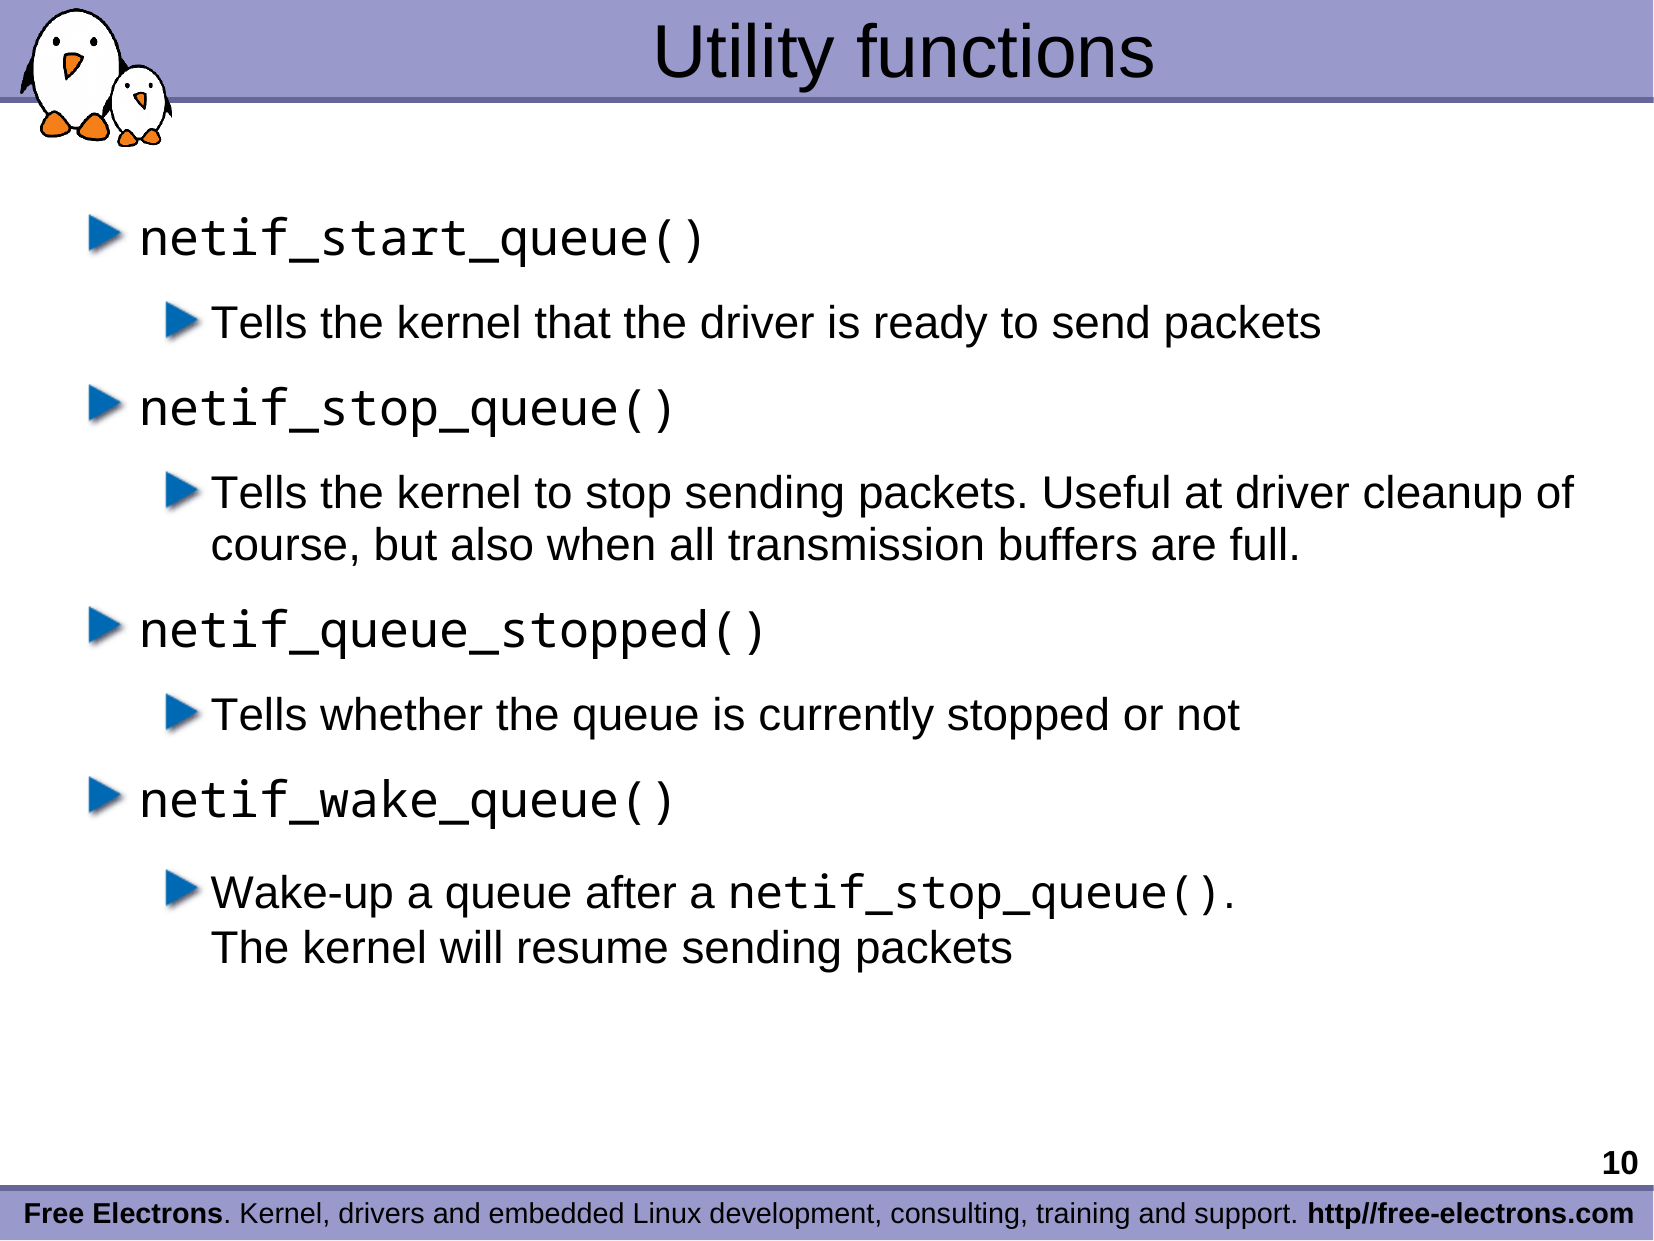

# Utility functions
netif_start_queue()
Tells the kernel that the driver is ready to send packets
netif_stop_queue()
Tells the kernel to stop sending packets. Useful at driver cleanup of course, but also when all transmission buffers are full.
netif_queue_stopped()
Tells whether the queue is currently stopped or not
netif_wake_queue()
Wake-up a queue after a netif_stop_queue().
The kernel will resume sending packets